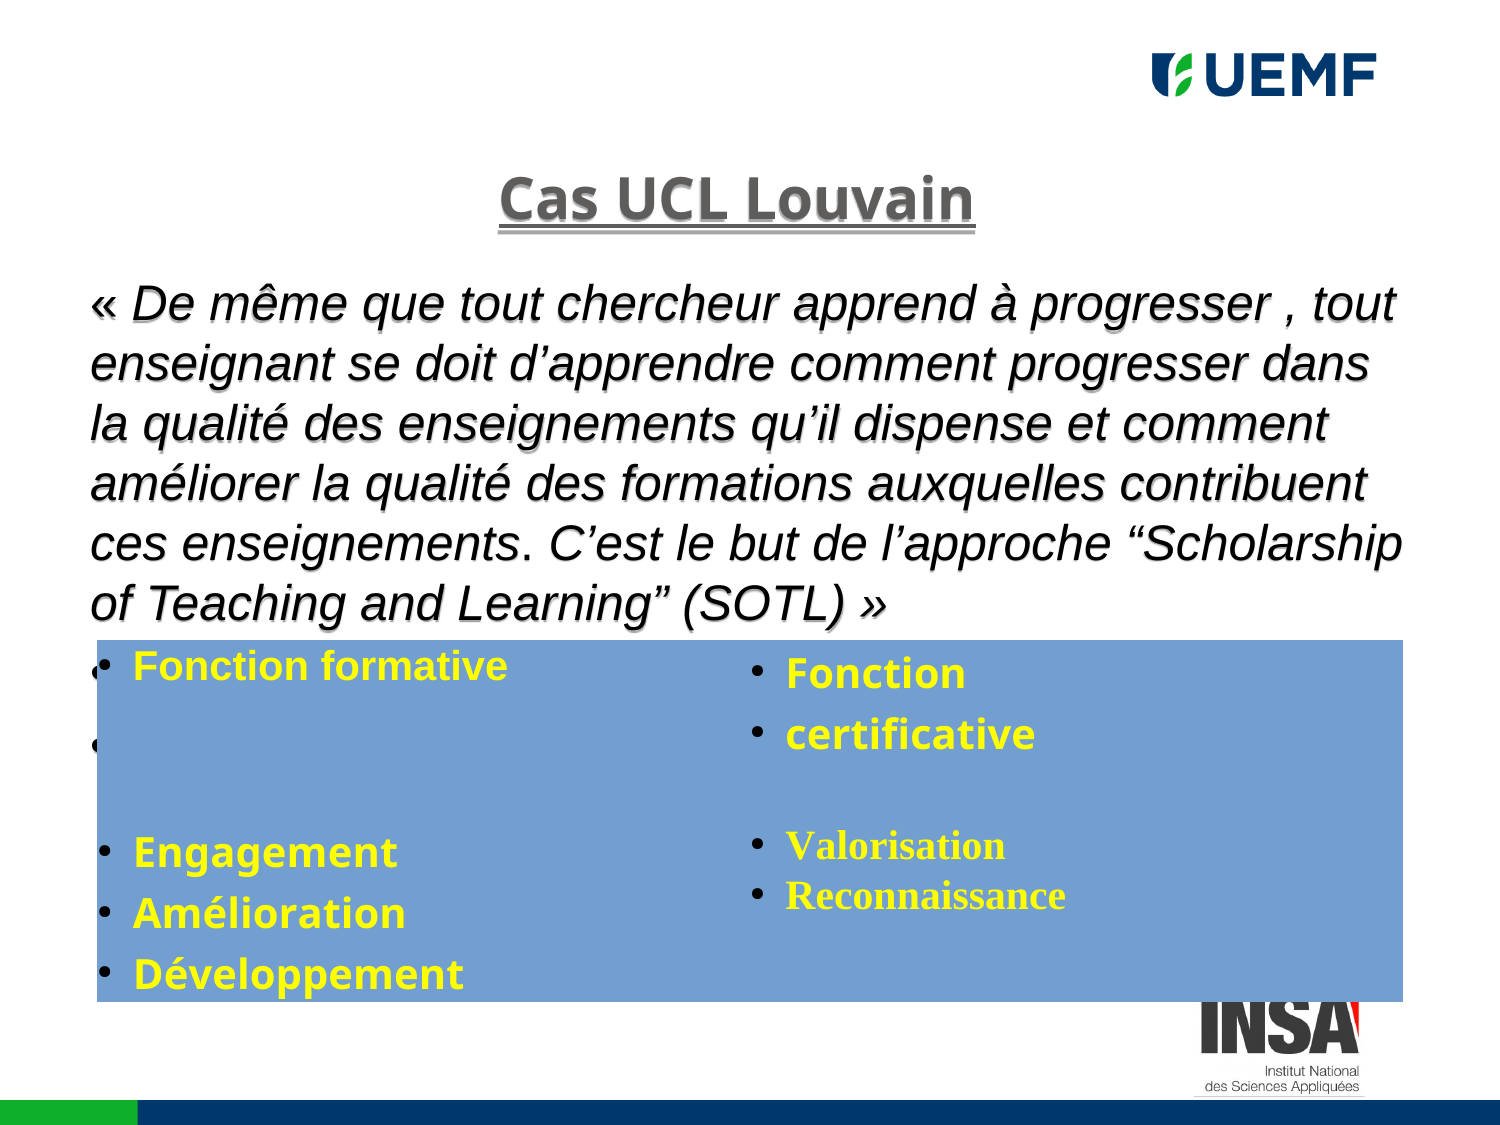

# Cas UCL Louvain
« De même que tout chercheur apprend à progresser , tout enseignant se doit d’apprendre comment progresser dans la qualité des enseignements qu’il dispense et comment améliorer la qualité des formations auxquelles contribuent ces enseignements. C’est le but de l’approche “Scholarship of Teaching and Learning” (SOTL) »
| Fonction formative | Fonction certificative |
| --- | --- |
| Engagement Amélioration Développement | Valorisation Reconnaissance |